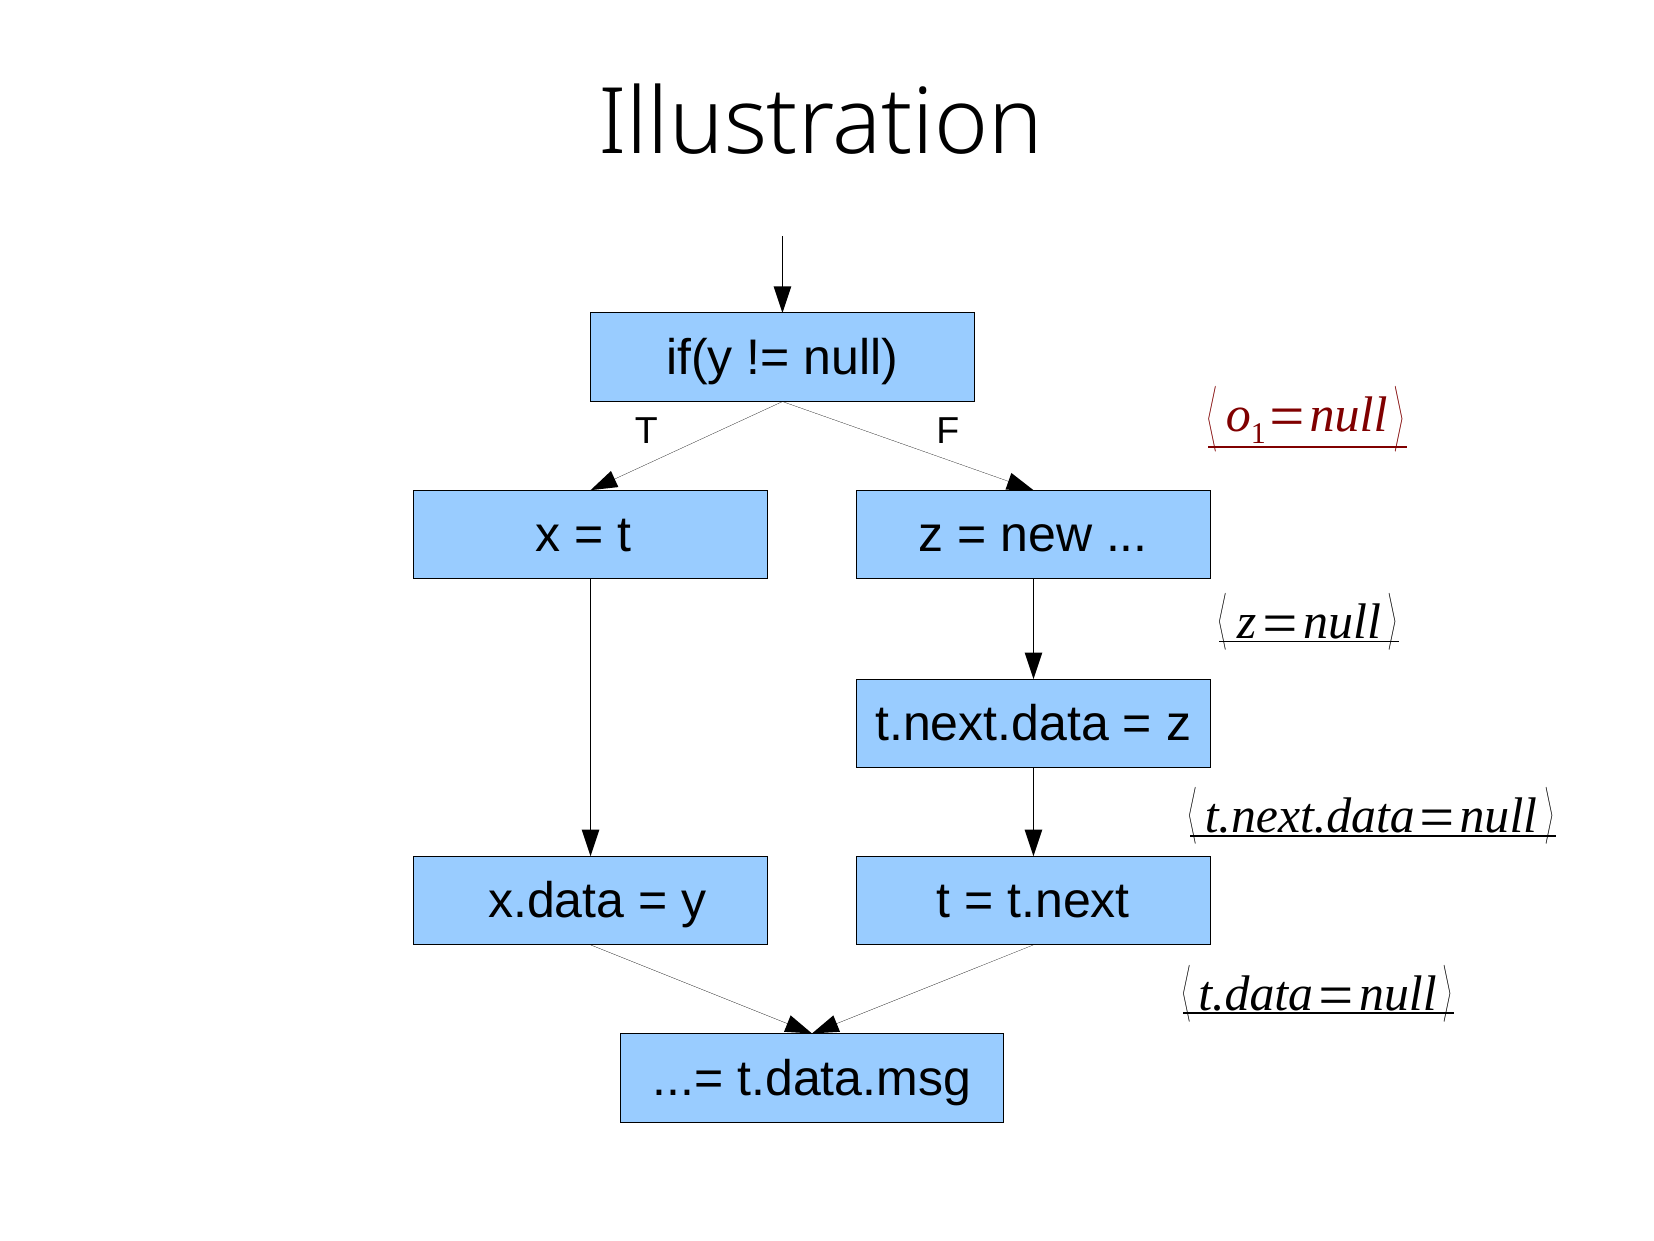

# Illustration
if(y != null)
T
F
x = t
z = new ...
t.next.data = z
 x.data = y
t = t.next
...= t.data.msg